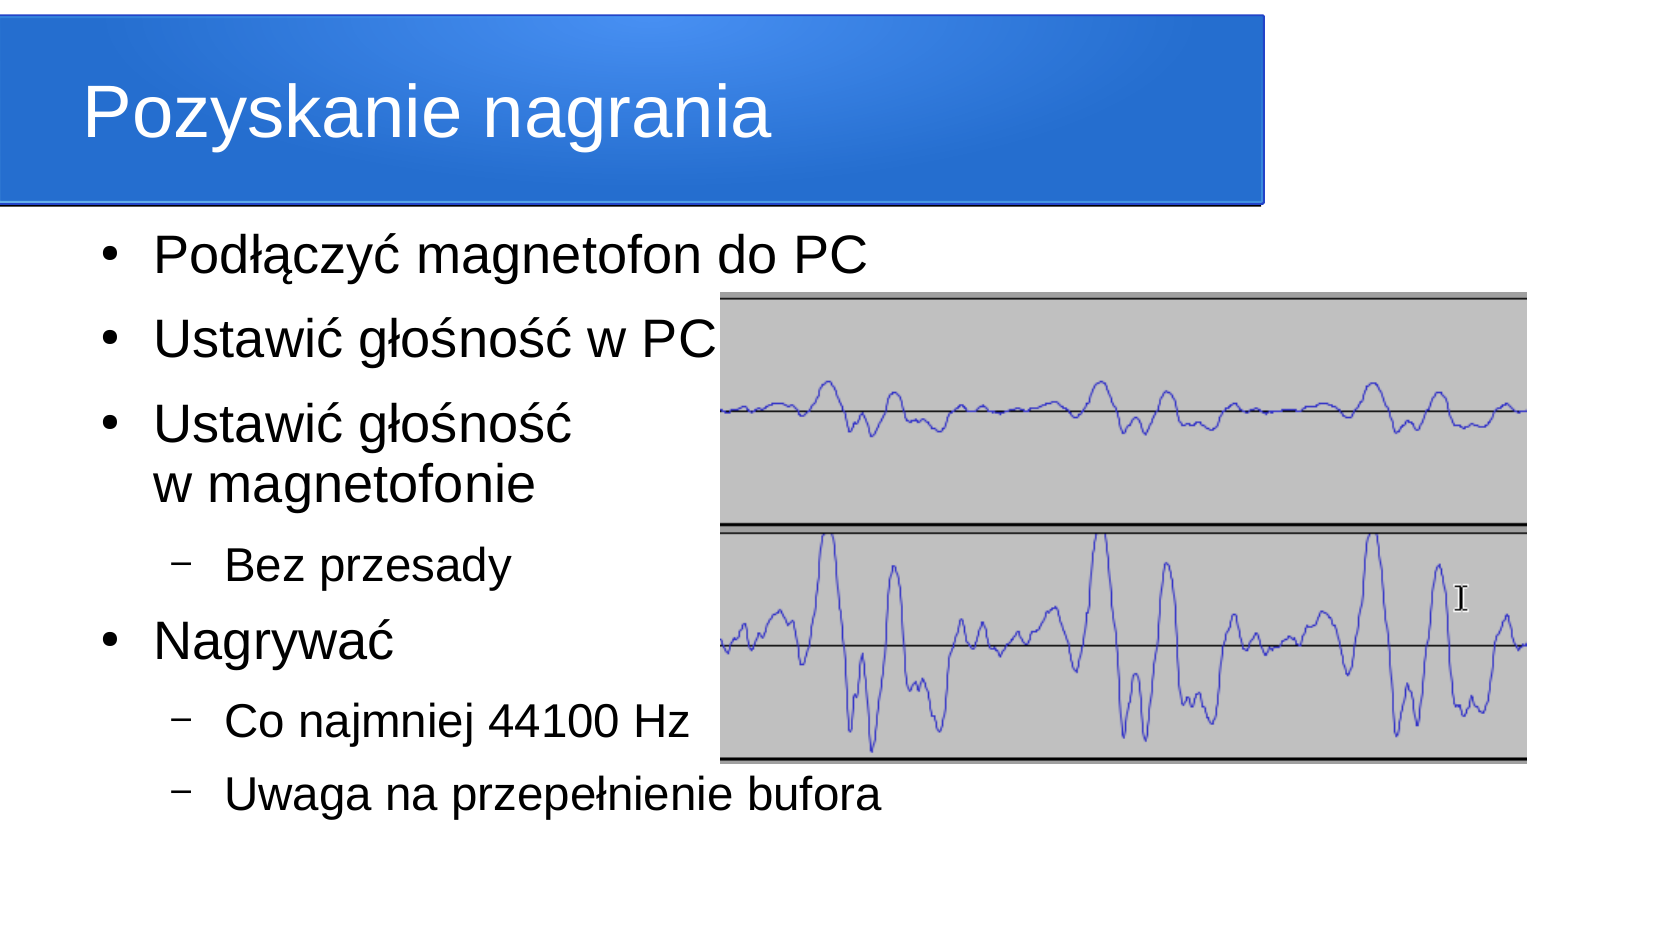

# Pozyskanie nagrania
Podłączyć magnetofon do PC
Ustawić głośność w PC
Ustawić głośność
w magnetofonie
Bez przesady
Nagrywać
Co najmniej 44100 Hz
Uwaga na przepełnienie bufora